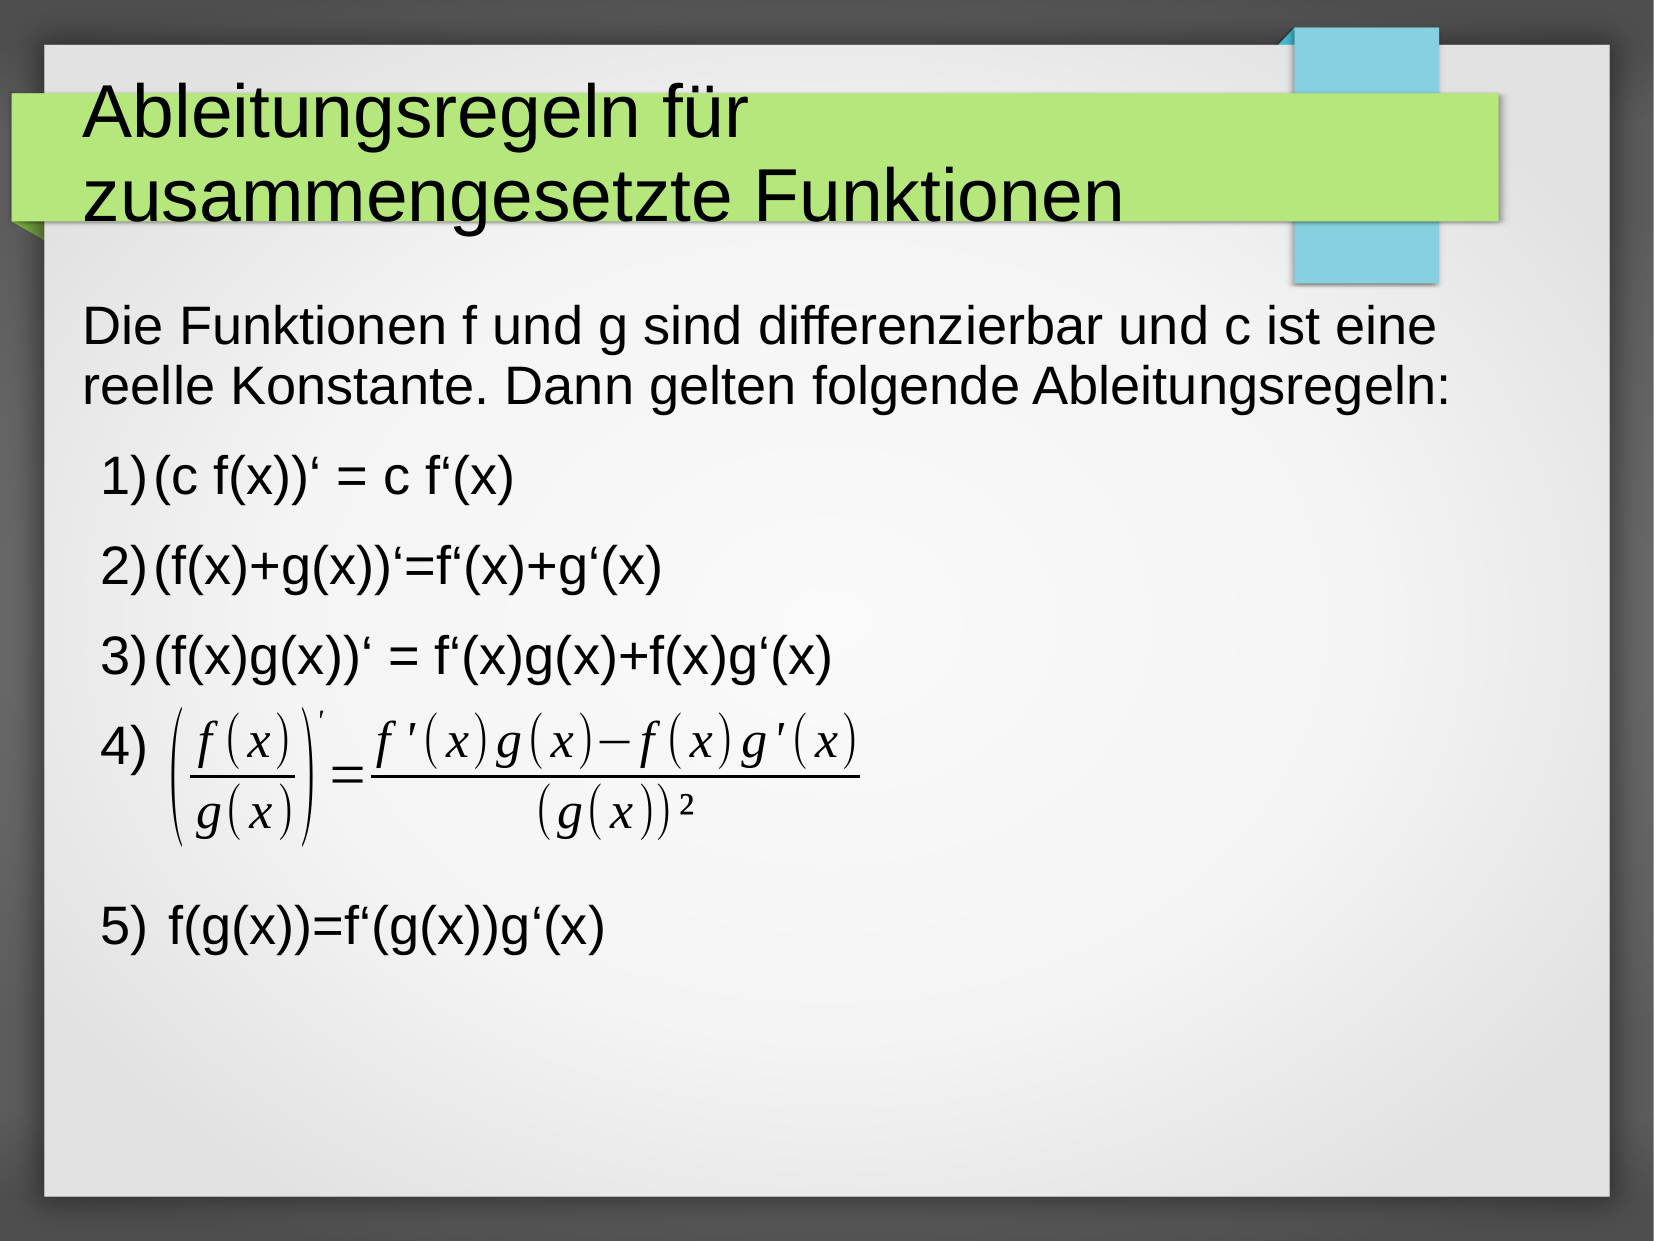

# Ableitungsregeln für zusammengesetzte Funktionen
Die Funktionen f und g sind differenzierbar und c ist eine reelle Konstante. Dann gelten folgende Ableitungsregeln:
(c f(x))‘ = c f‘(x)
(f(x)+g(x))‘=f‘(x)+g‘(x)
(f(x)g(x))‘ = f‘(x)g(x)+f(x)g‘(x)
 f(g(x))=f‘(g(x))g‘(x)